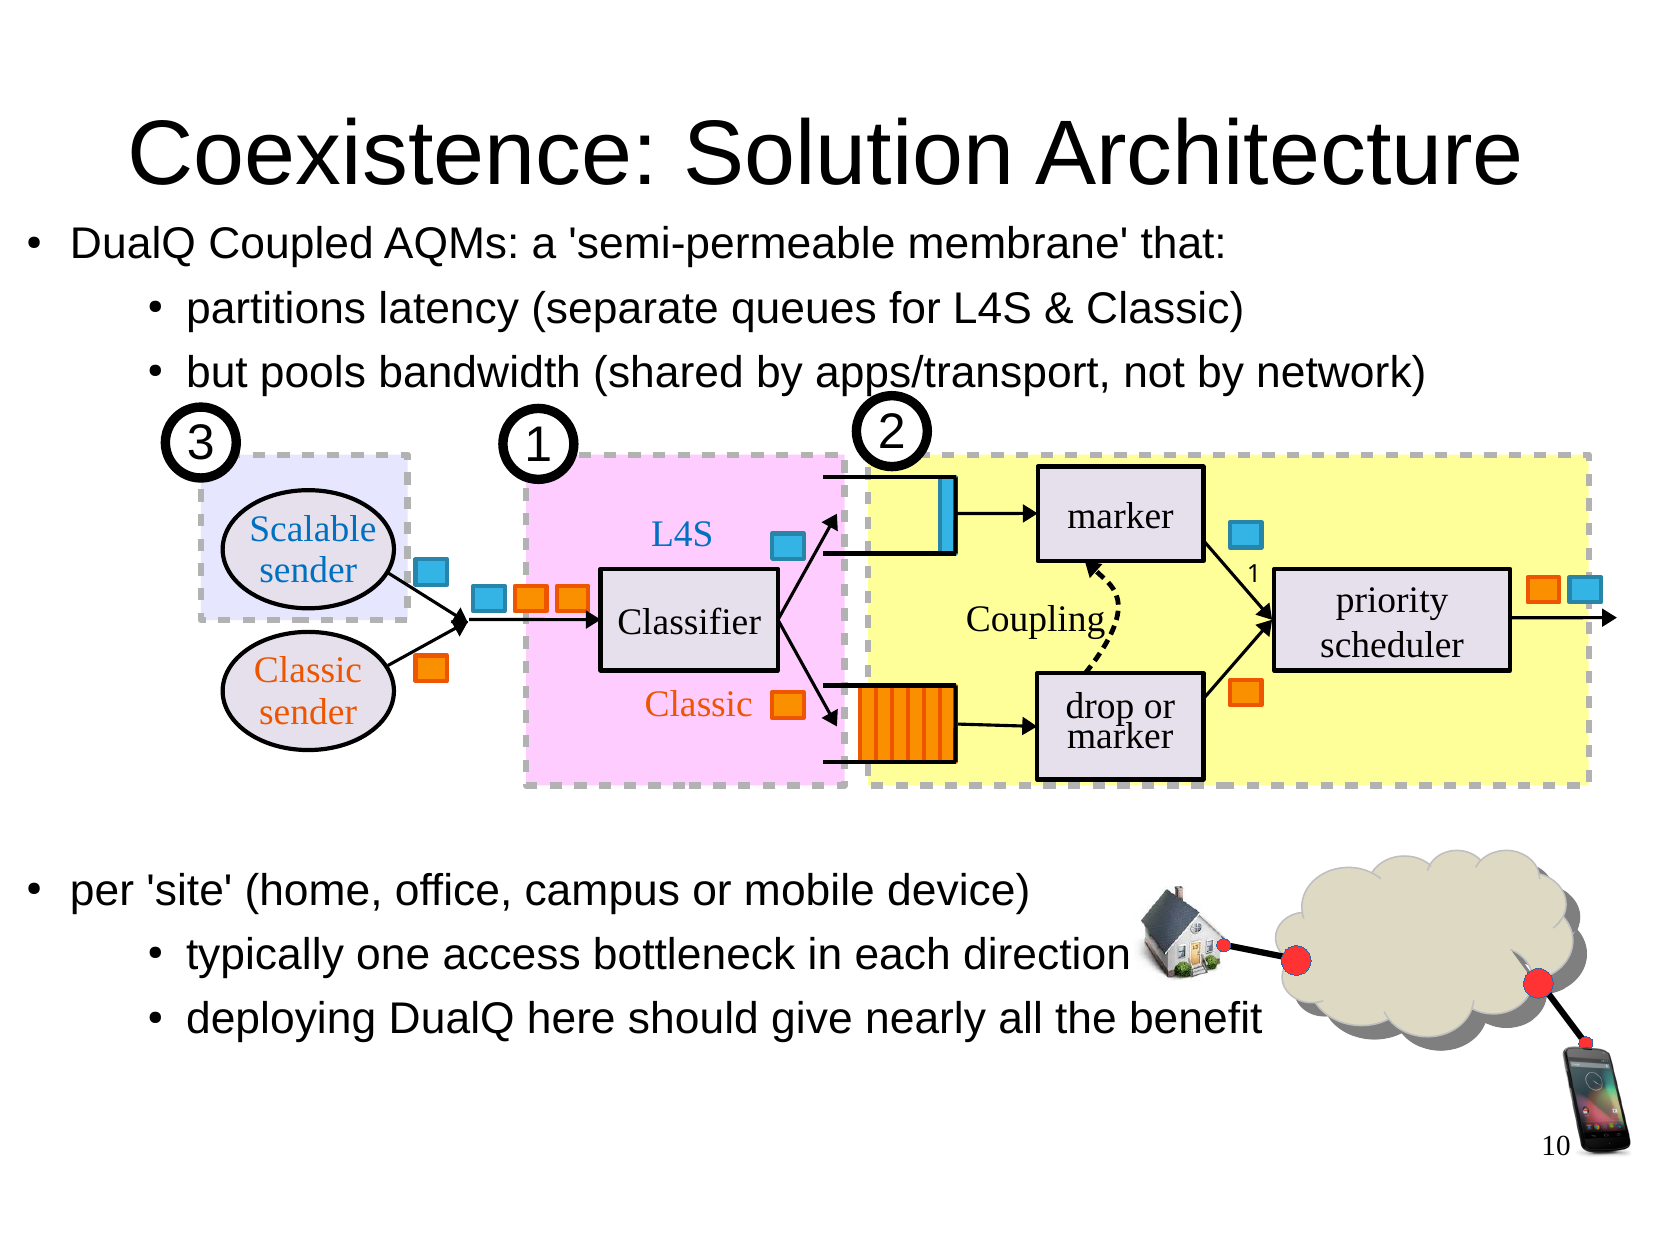

# Coexistence: Solution Architecture
DualQ Coupled AQMs: a 'semi-permeable membrane' that:
partitions latency (separate queues for L4S & Classic)
but pools bandwidth (shared by apps/transport, not by network)
per 'site' (home, office, campus or mobile device)
typically one access bottleneck in each direction
deploying DualQ here should give nearly all the benefit
2
3
1
marker
 Scalable
sender
 L4S
1
Classifier
priority scheduler
Coupling
Classic
sender
Classic
drop or marker
10